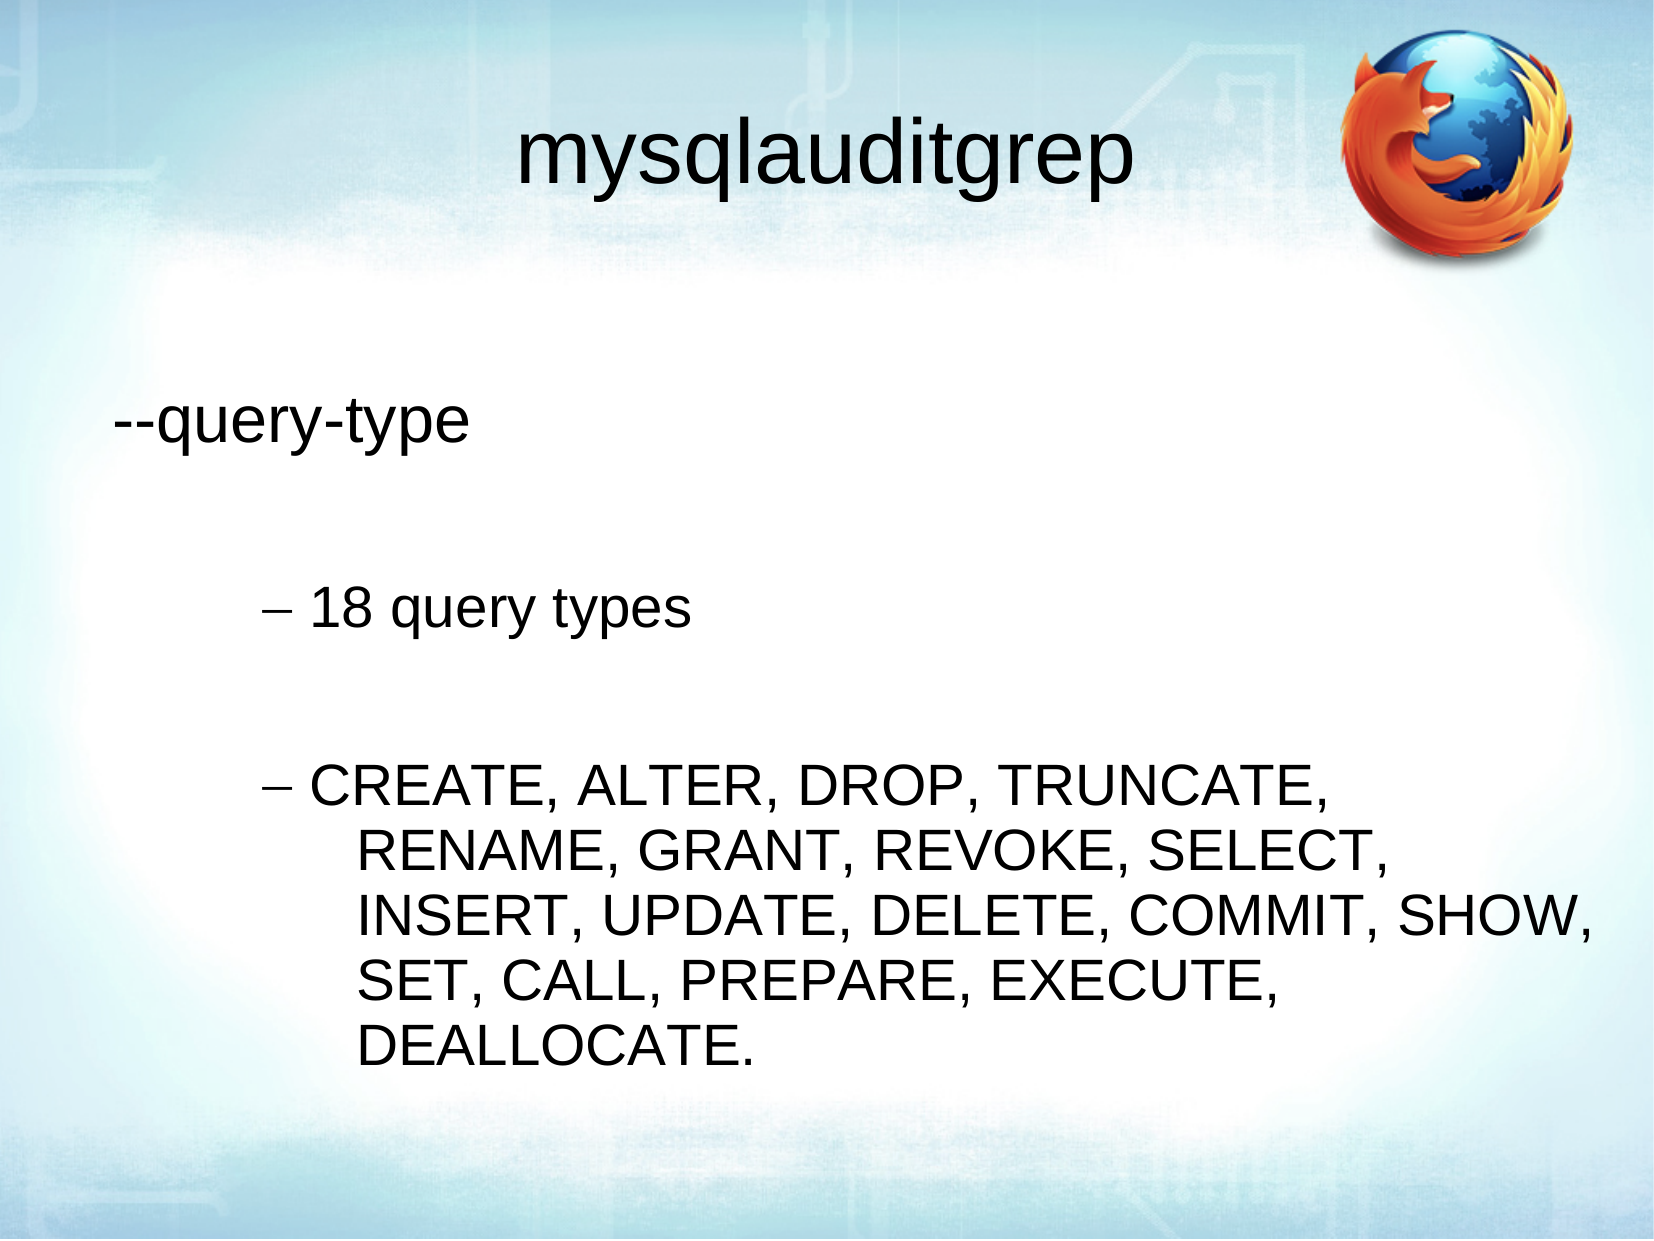

# mysqlauditgrep
--query-type
18 query types
CREATE, ALTER, DROP, TRUNCATE, RENAME, GRANT, REVOKE, SELECT, INSERT, UPDATE, DELETE, COMMIT, SHOW, SET, CALL, PREPARE, EXECUTE, DEALLOCATE.